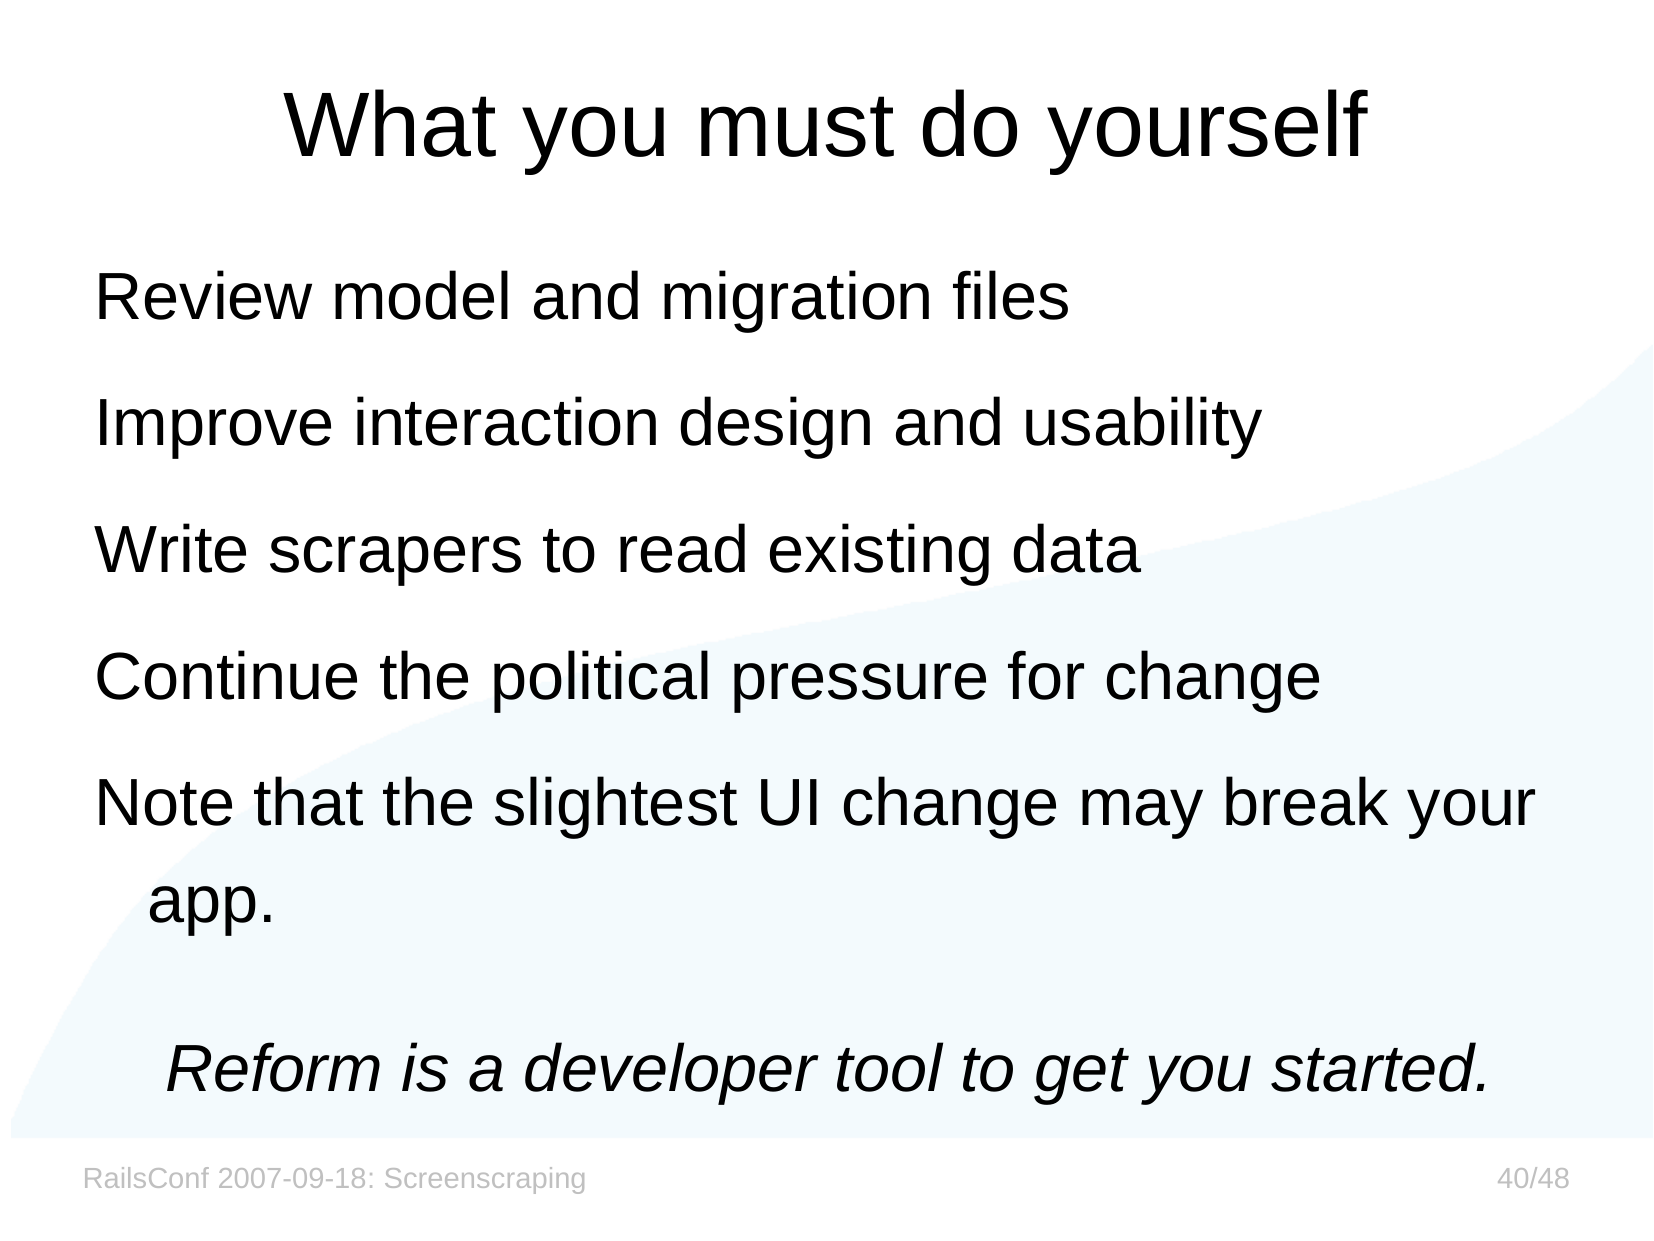

# What you must do yourself
Review model and migration files
Improve interaction design and usability
Write scrapers to read existing data
Continue the political pressure for change
Note that the slightest UI change may break your app.
Reform is a developer tool to get you started.
2007-09-18
40